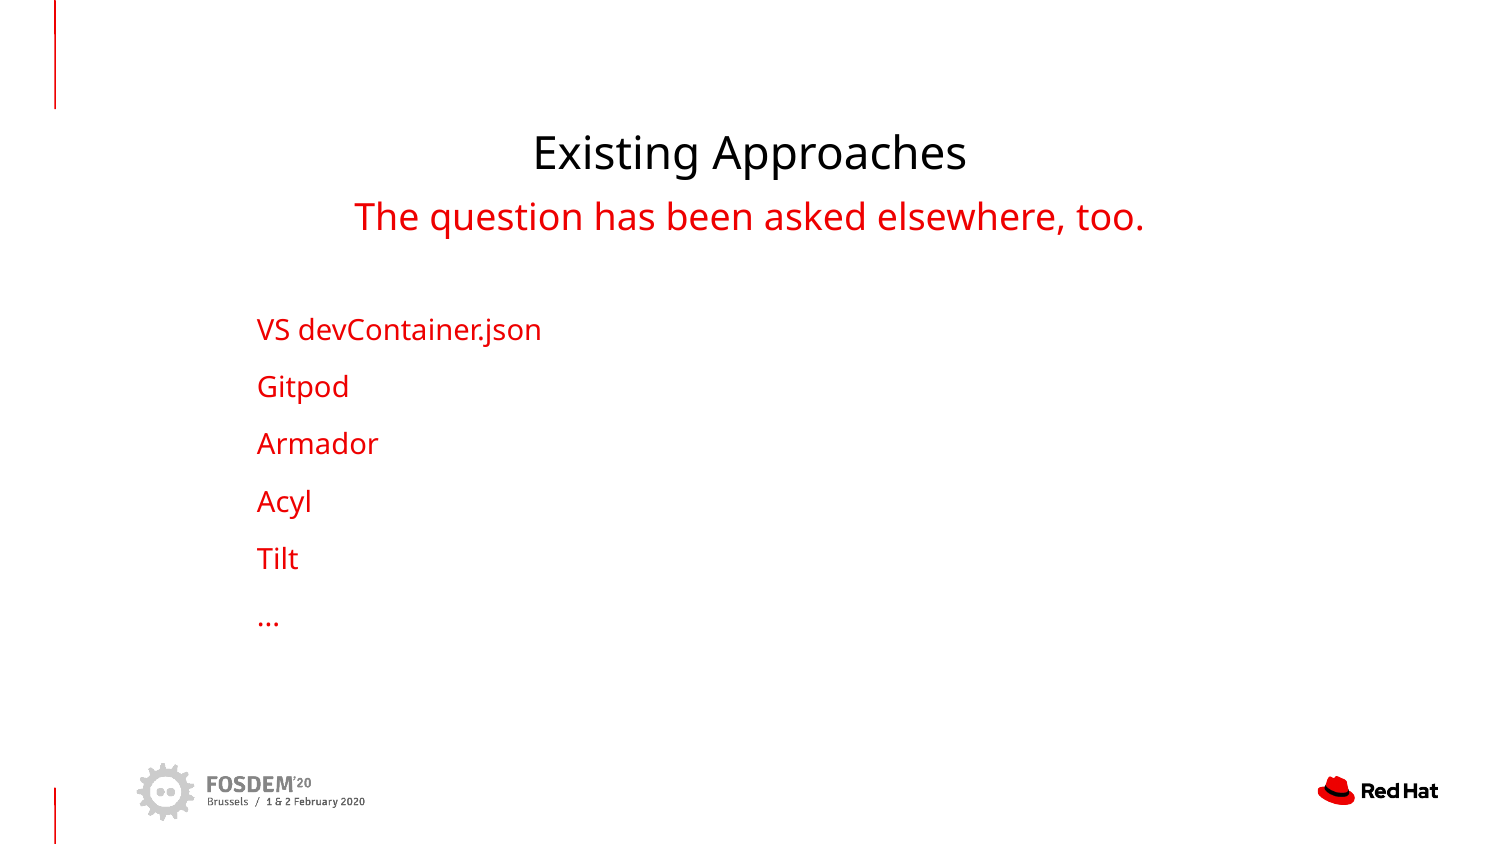

#
Existing Approaches
The question has been asked elsewhere, too.
VS devContainer.json
Gitpod
Armador
Acyl
Tilt
...